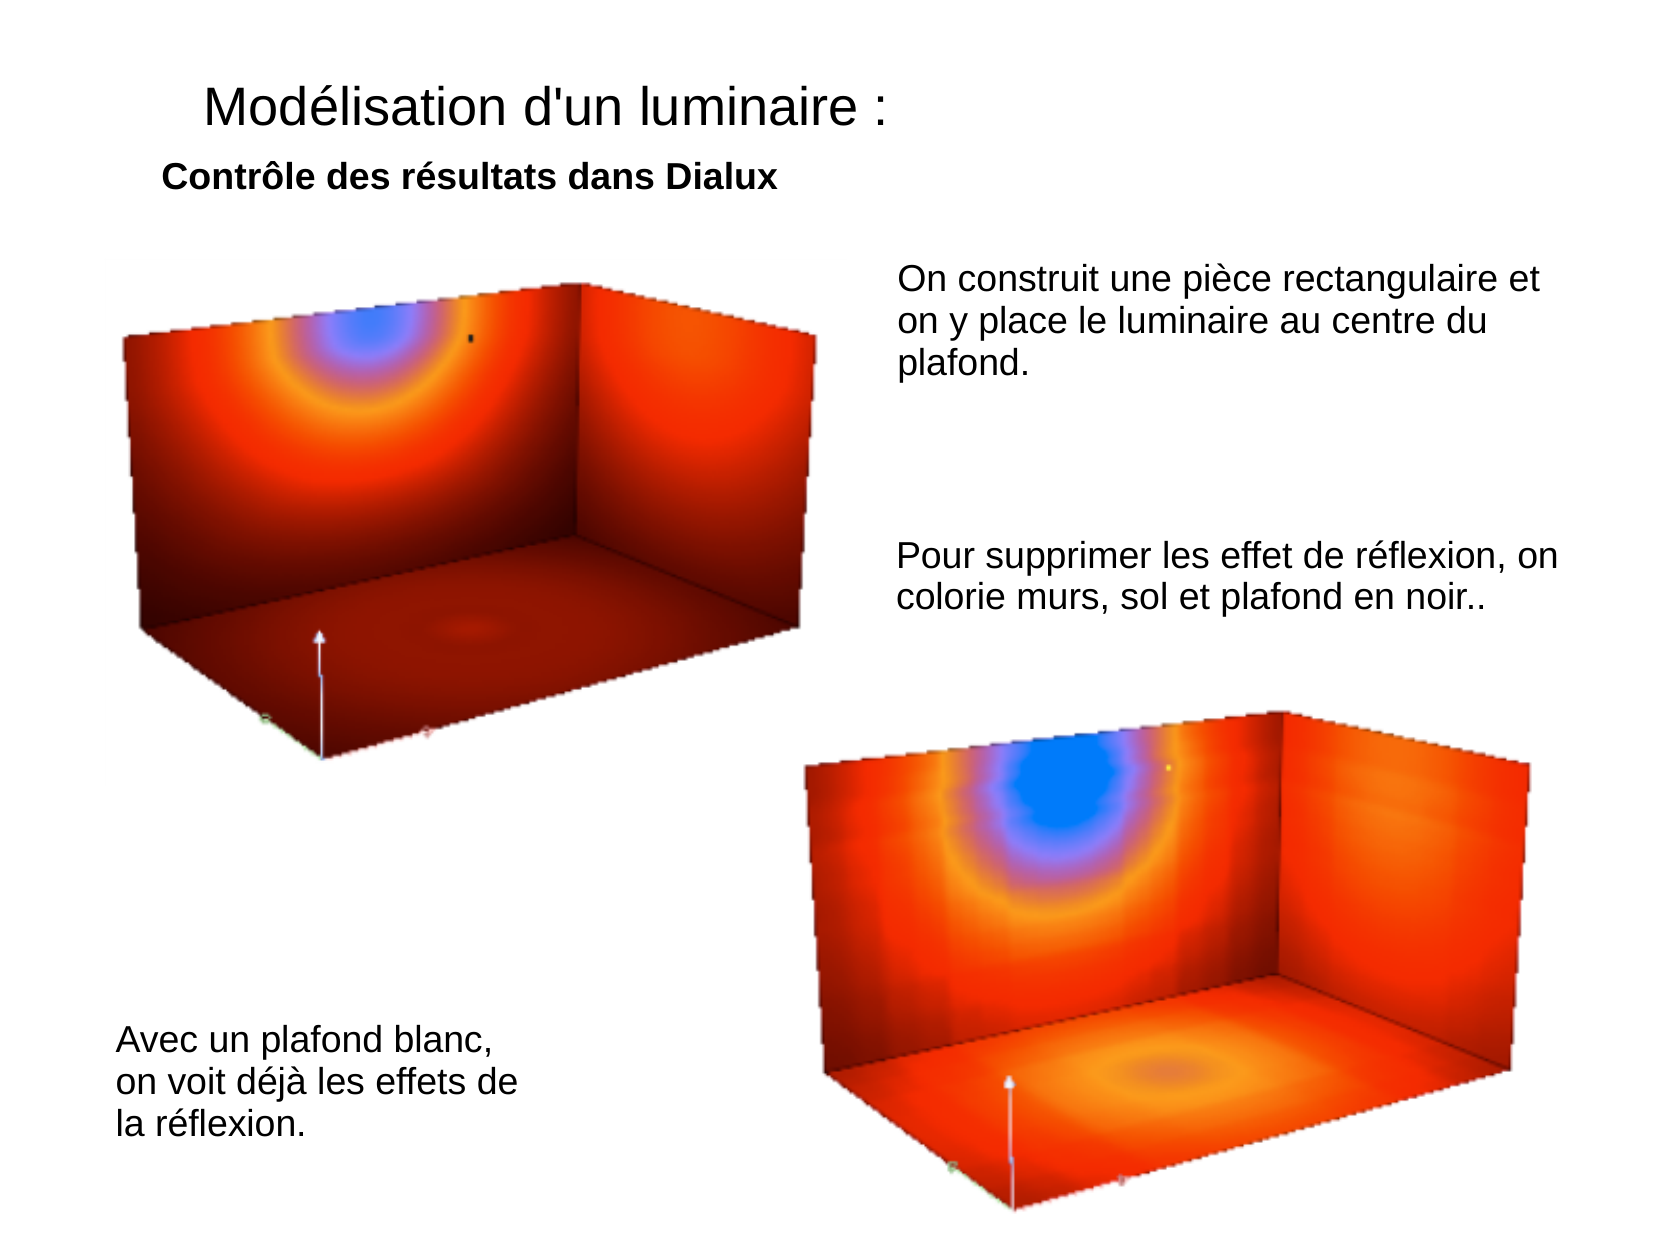

Modélisation d'un luminaire :
Contrôle des résultats dans Dialux
On construit une pièce rectangulaire et on y place le luminaire au centre du plafond.
Pour supprimer les effet de réflexion, on colorie murs, sol et plafond en noir..
Avec un plafond blanc, on voit déjà les effets de la réflexion.